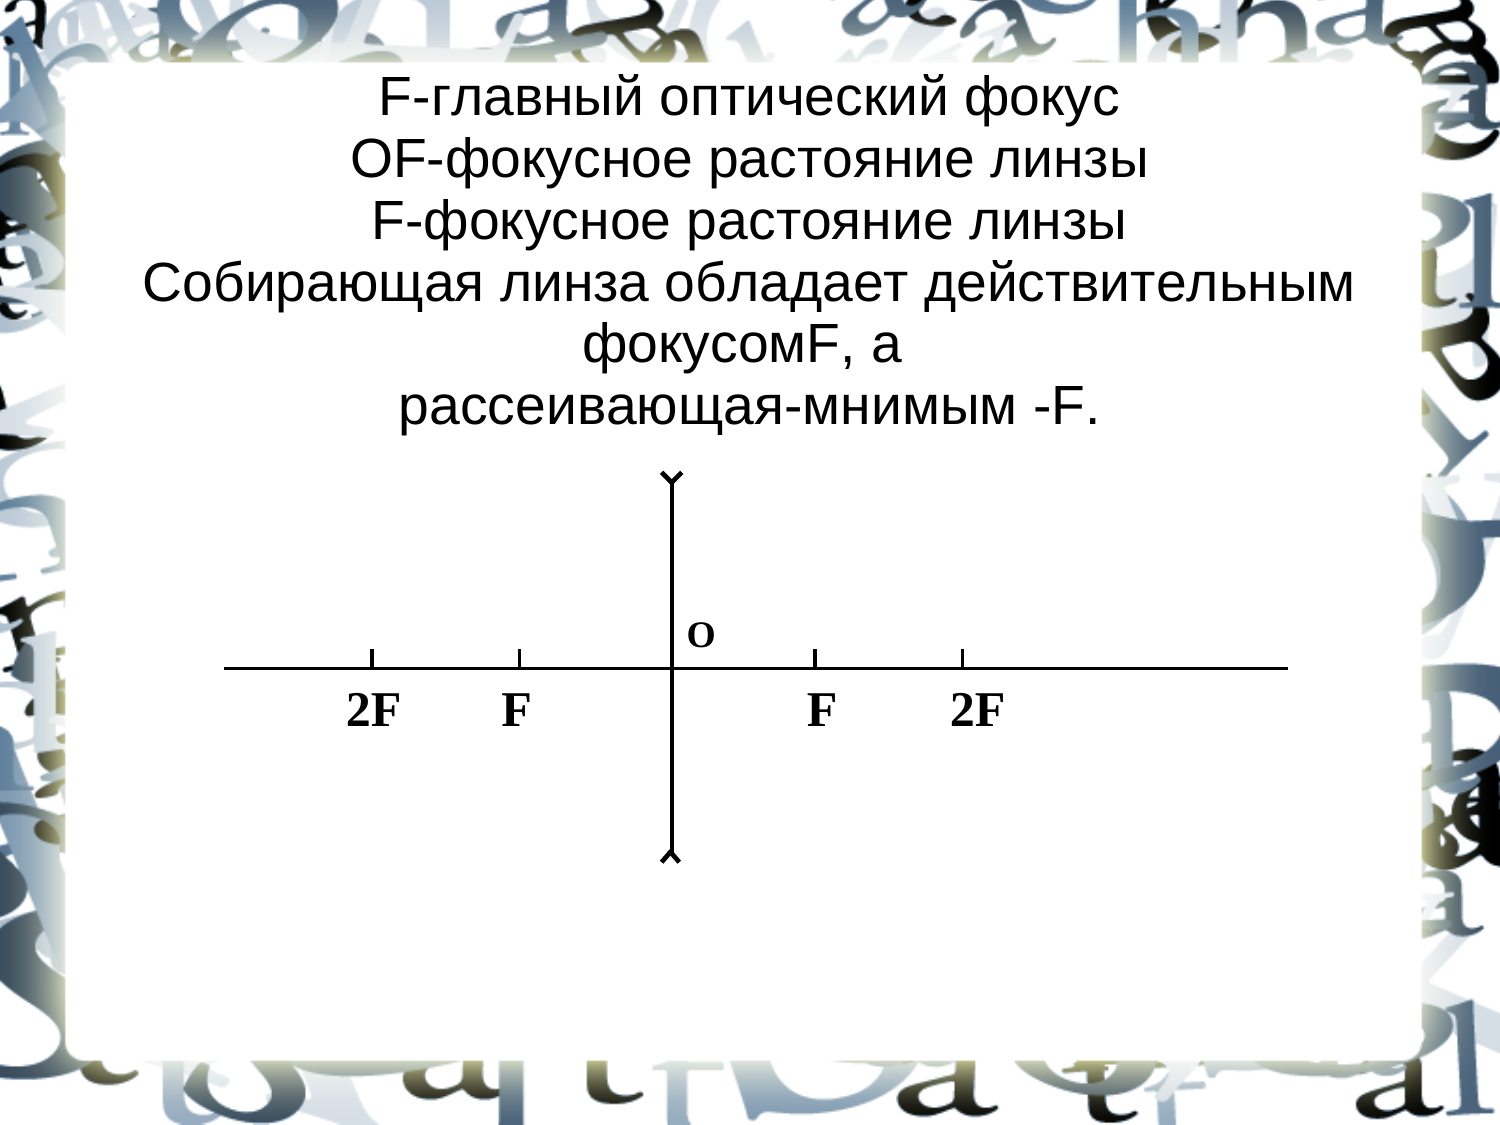

# F-главный оптический фокус ОF-фокусное растояние линзы F-фокусное растояние линзы Собирающая линза обладает действительным фокусомF, а рассеивающая-мнимым -F.
2F F F 2F
О